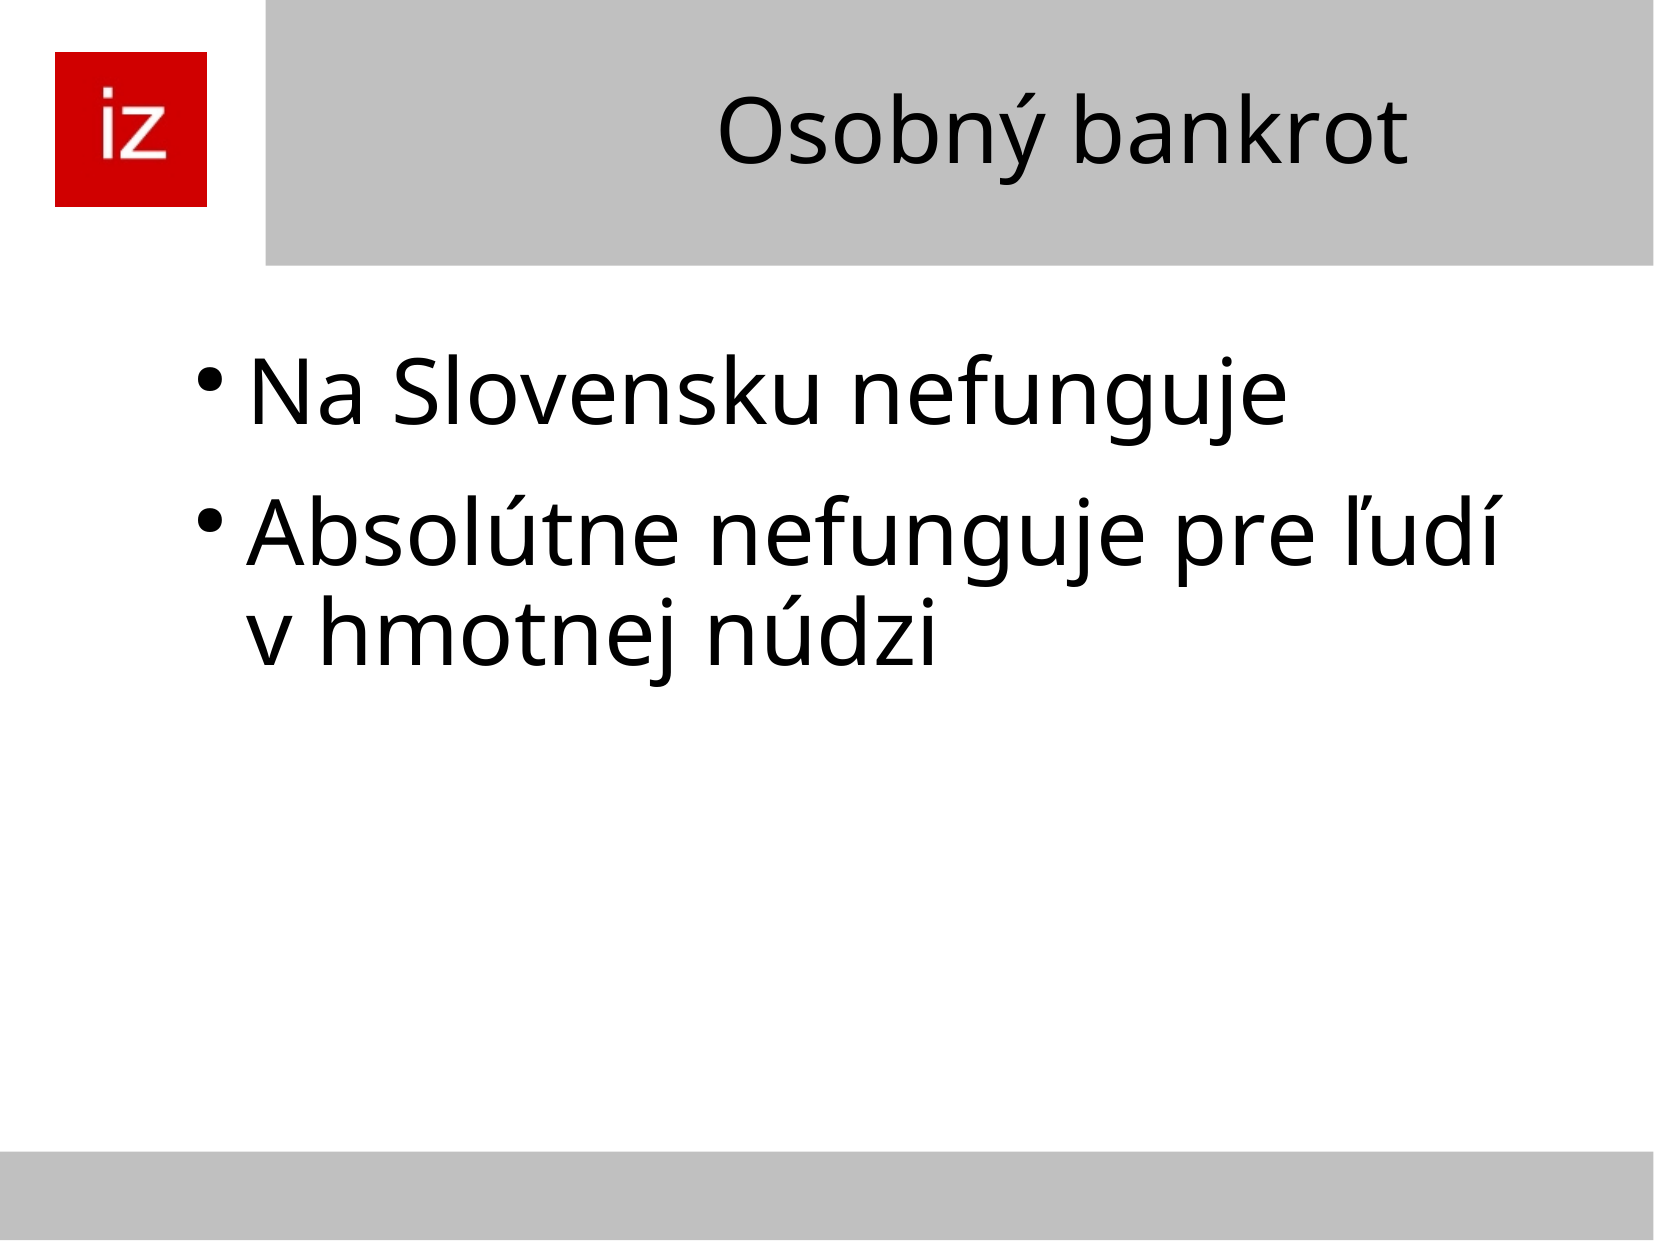

# Osobný bankrot
Na Slovensku nefunguje
Absolútne nefunguje pre ľudí v hmotnej núdzi